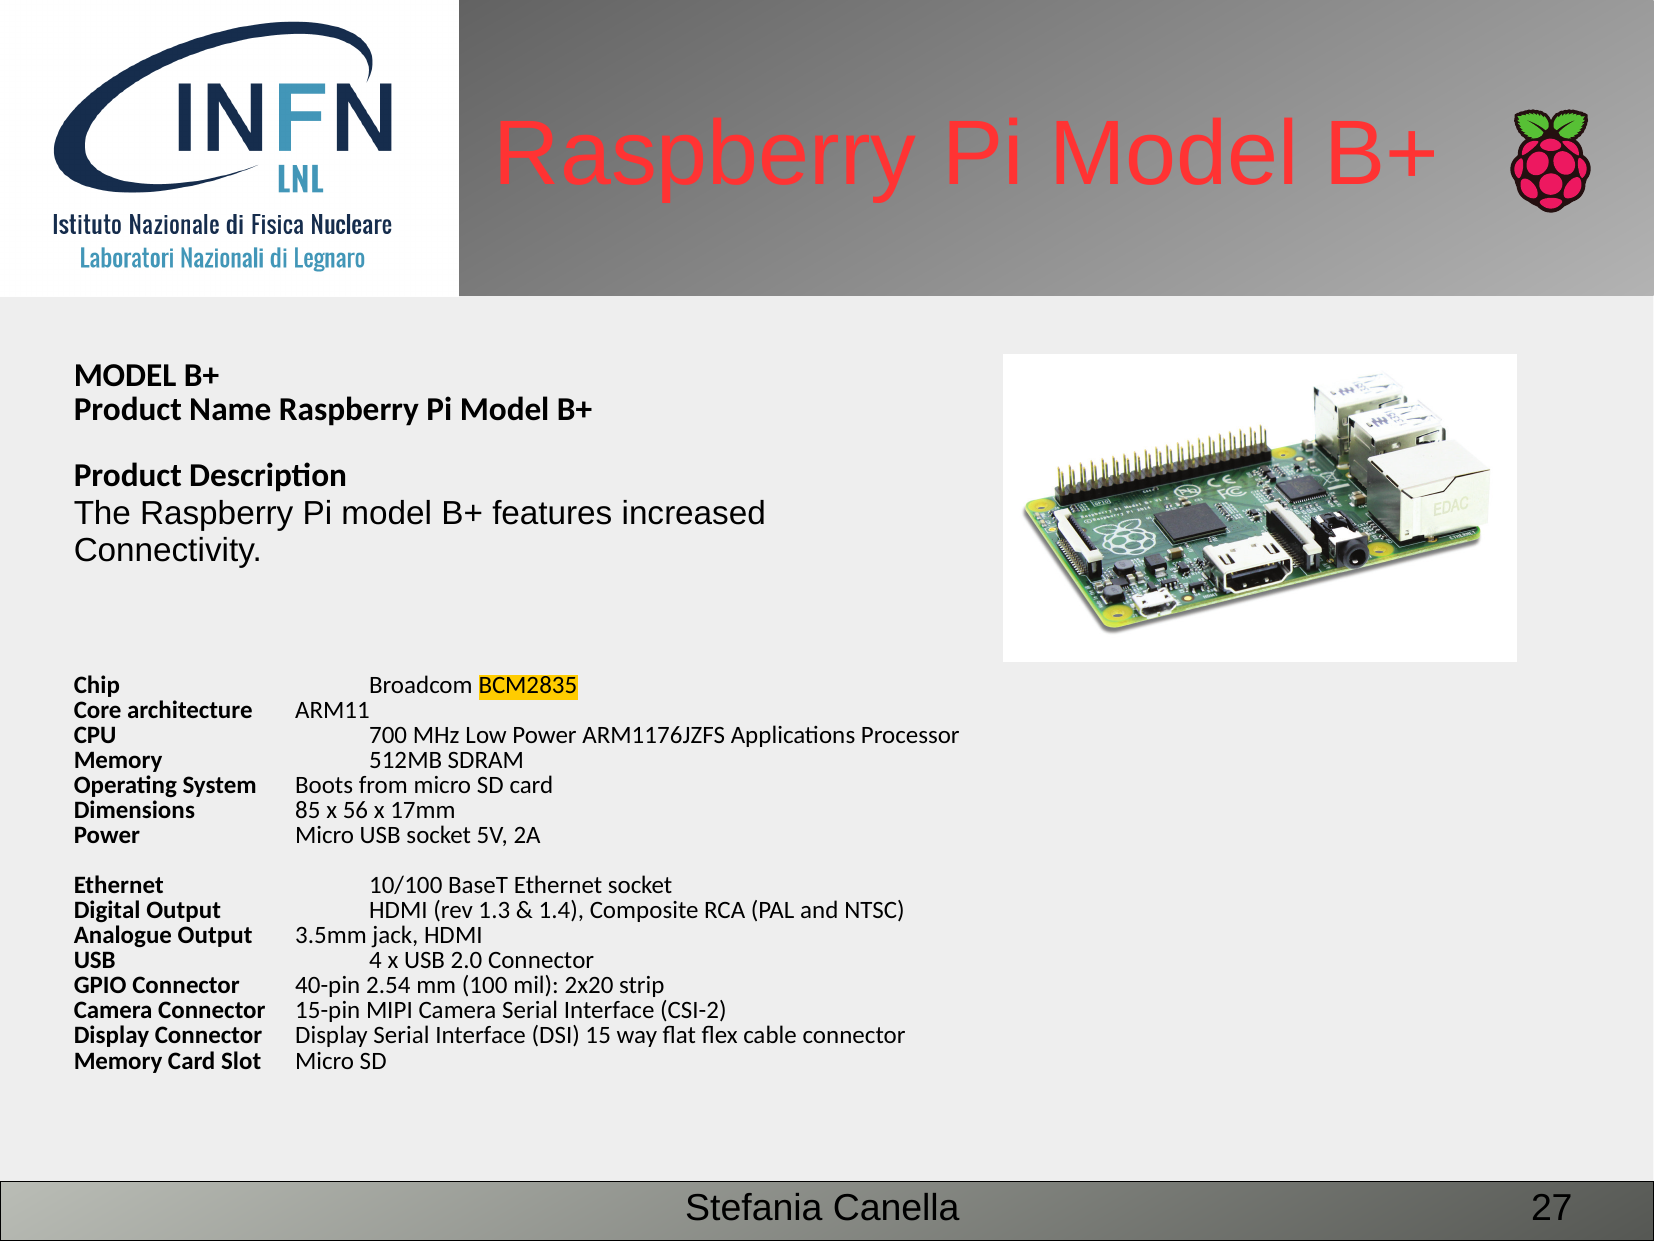

# Raspberry Pi Model B+
MODEL B+
Product Name Raspberry Pi Model B+
Product Description
The Raspberry Pi model B+ features increased
Connectivity.
Chip				Broadcom BCM2835
Core architecture	ARM11
CPU				700 MHz Low Power ARM1176JZFS Applications Processor
Memory			512MB SDRAM
Operating System	Boots from micro SD card
Dimensions		85 x 56 x 17mm
Power			Micro USB socket 5V, 2A
Ethernet			10/100 BaseT Ethernet socket
Digital Output		HDMI (rev 1.3 & 1.4), Composite RCA (PAL and NTSC)
Analogue Output	3.5mm jack, HDMI
USB				4 x USB 2.0 Connector
GPIO Connector	40-pin 2.54 mm (100 mil): 2x20 strip
Camera Connector	15-pin MIPI Camera Serial Interface (CSI-2)
Display Connector	Display Serial Interface (DSI) 15 way flat flex cable connector
Memory Card Slot	Micro SD
Stefania Canella